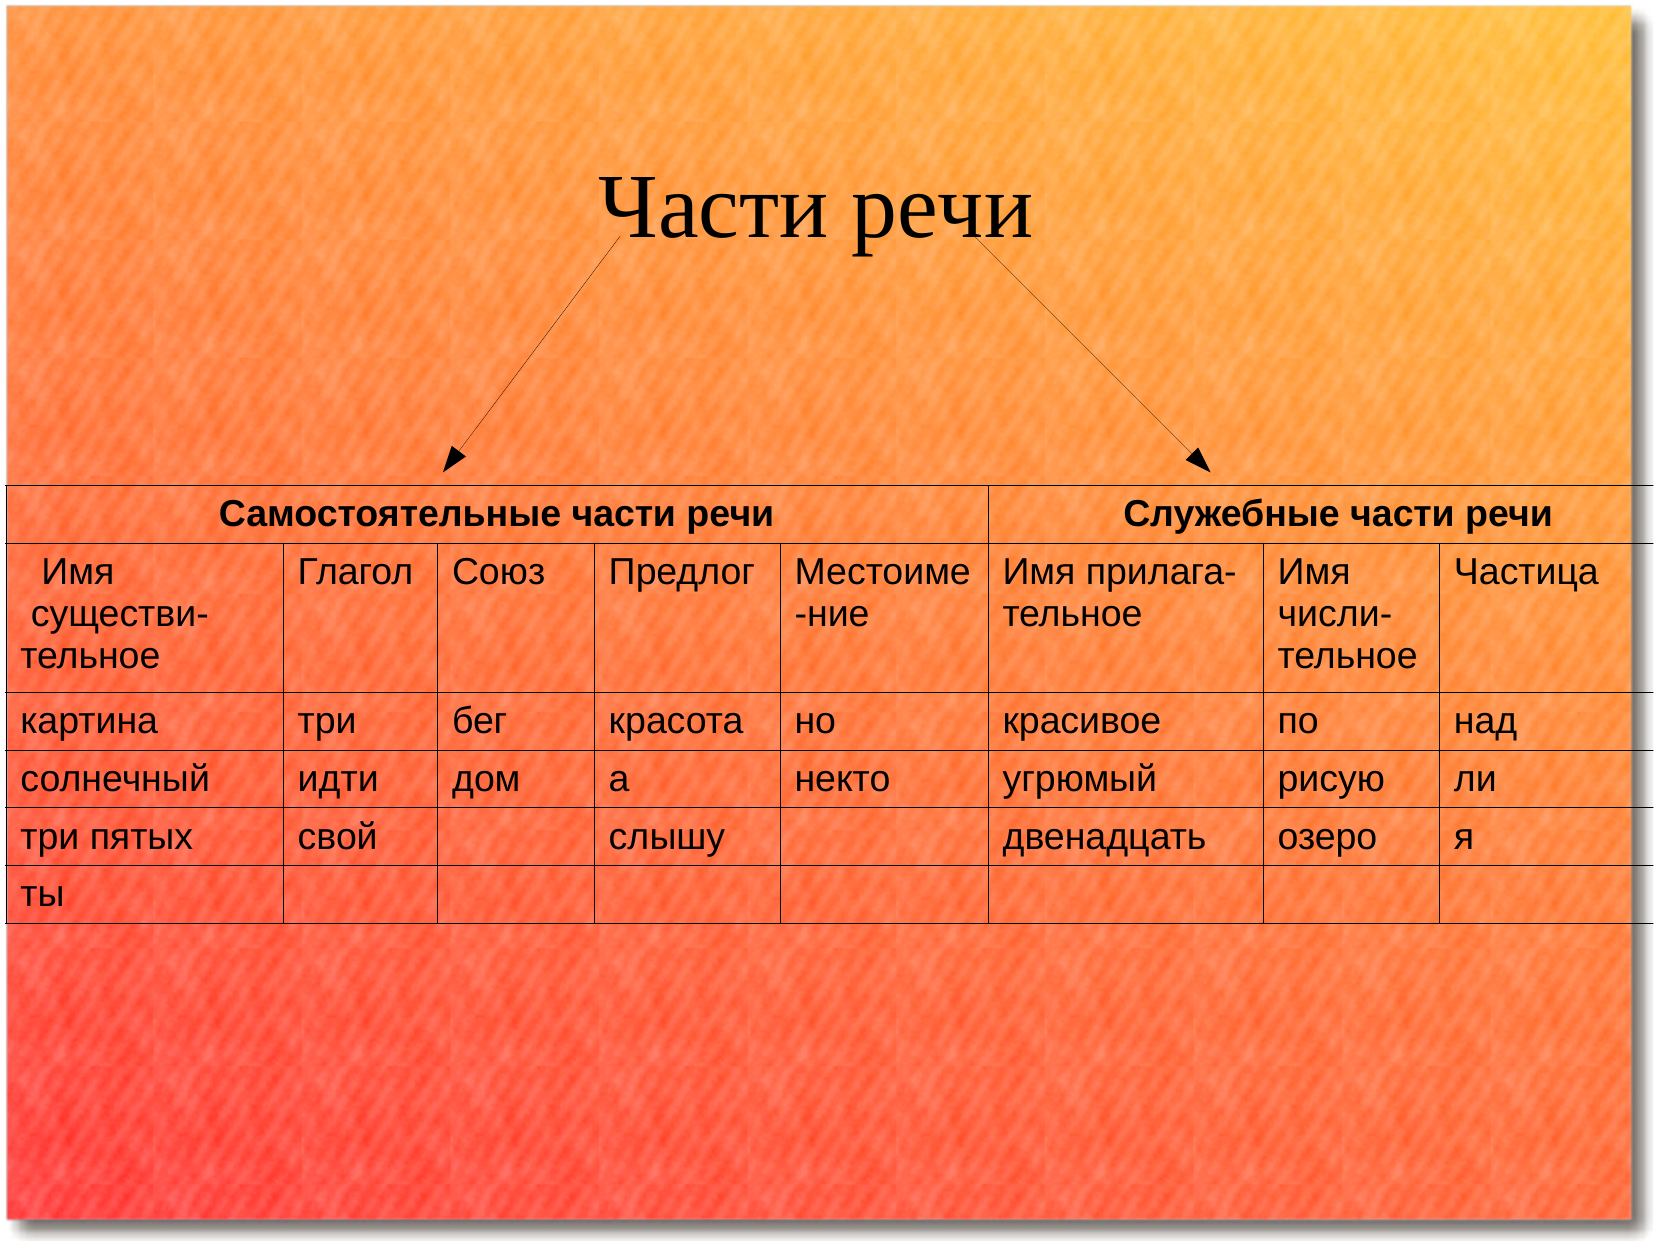

# Части речи
| Самостоятельные части речи | | | | | Служебные части речи | | |
| --- | --- | --- | --- | --- | --- | --- | --- |
| Имя существи- тельное | Глагол | Союз | Предлог | Местоиме-ние | Имя прилага-тельное | Имя числи-тельное | Частица |
| картина | три | бег | красота | но | красивое | по | над |
| солнечный | идти | дом | а | некто | угрюмый | рисую | ли |
| три пятых | свой | | слышу | | двенадцать | озеро | я |
| ты | | | | | | | |